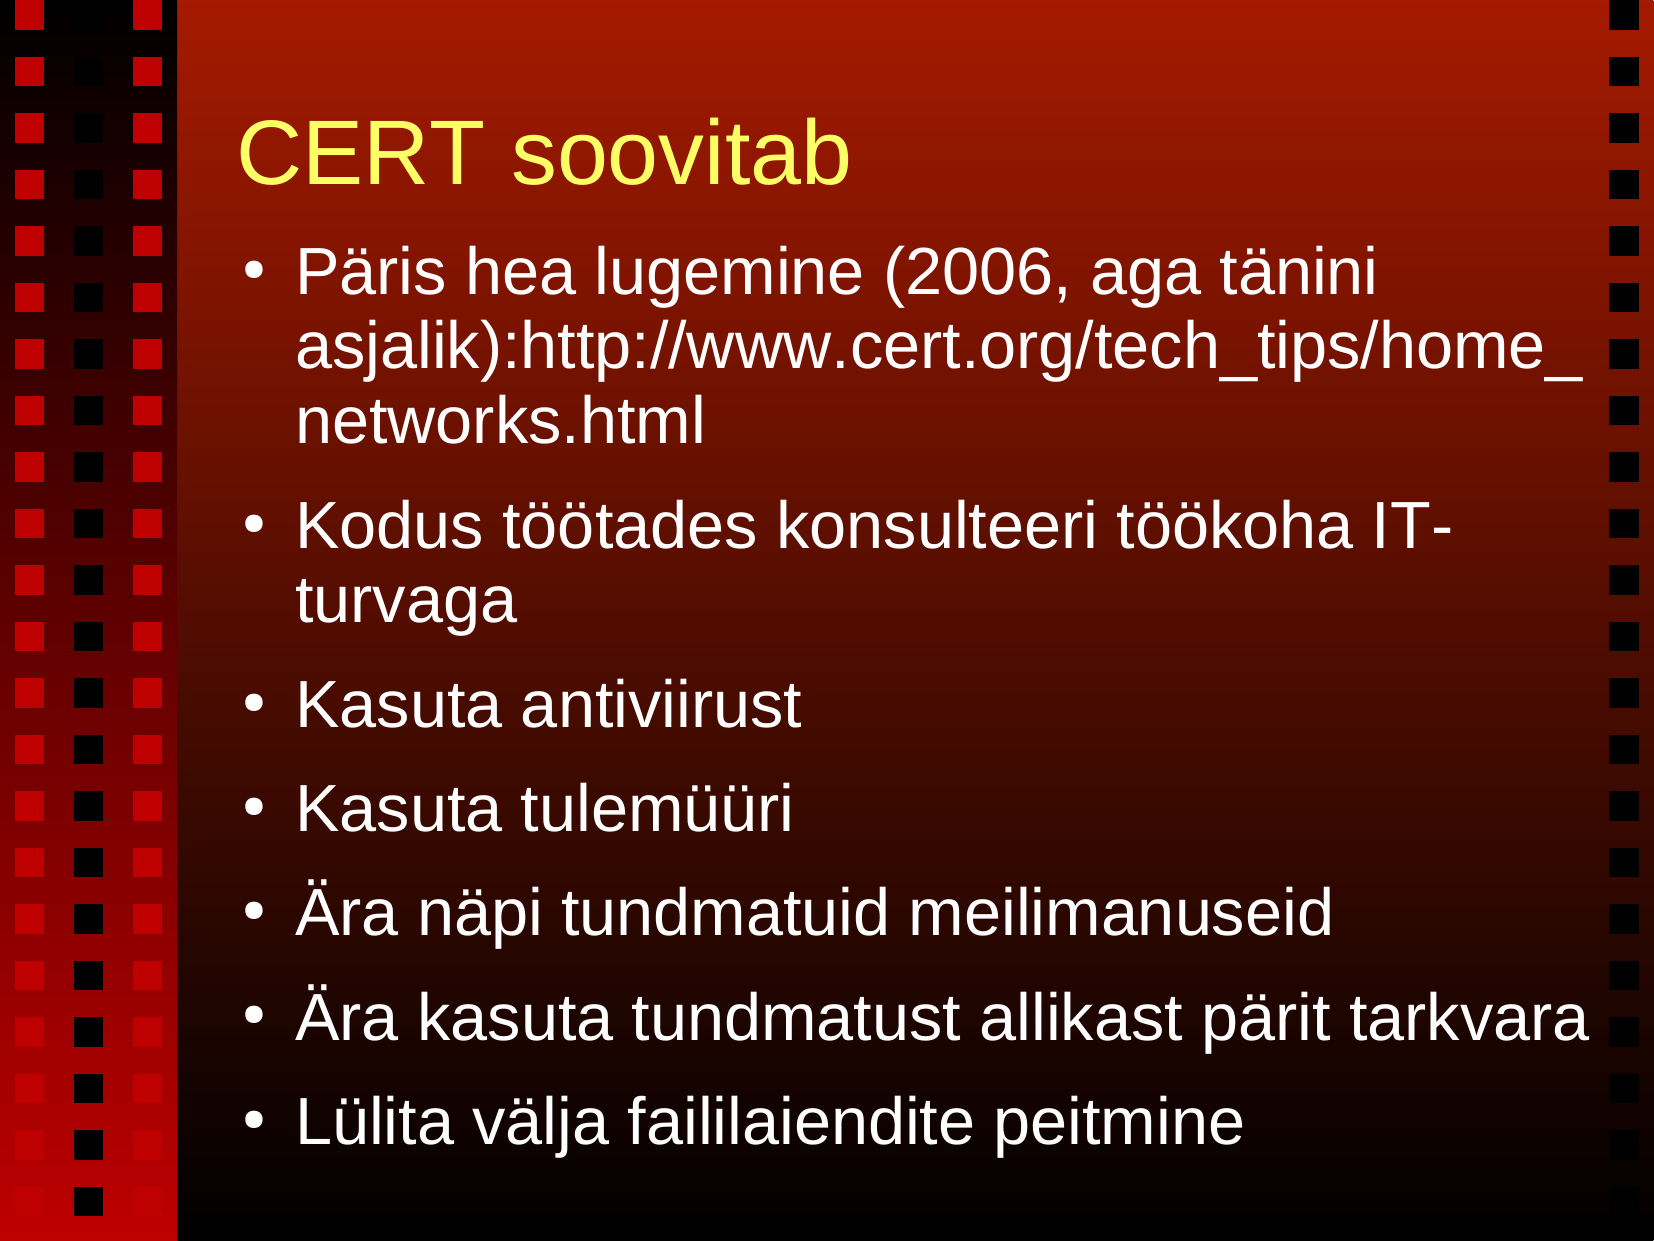

# CERT soovitab
Päris hea lugemine (2006, aga tänini asjalik):http://www.cert.org/tech_tips/home_networks.html
Kodus töötades konsulteeri töökoha IT-turvaga
Kasuta antiviirust
Kasuta tulemüüri
Ära näpi tundmatuid meilimanuseid
Ära kasuta tundmatust allikast pärit tarkvara
Lülita välja faililaiendite peitmine